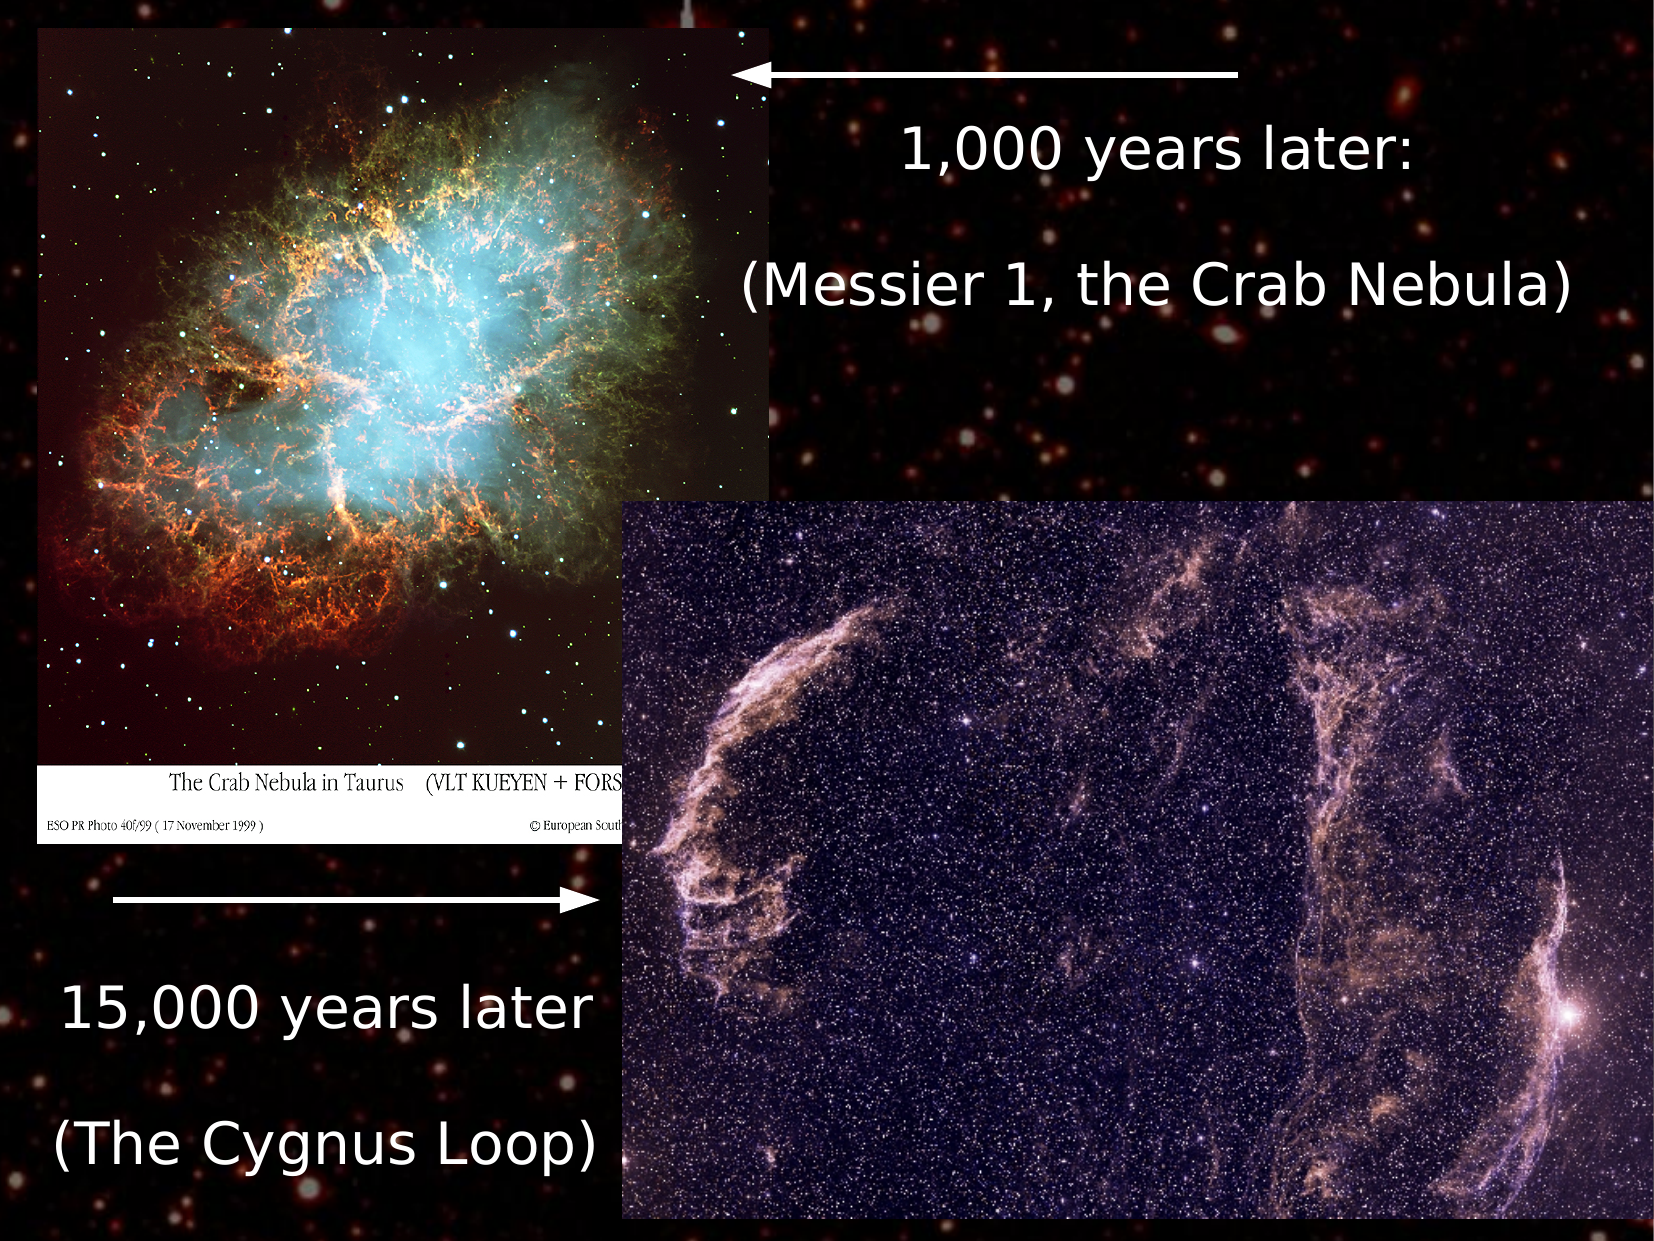

1,000 years later:
(Messier 1, the Crab Nebula)
15,000 years later
(The Cygnus Loop)